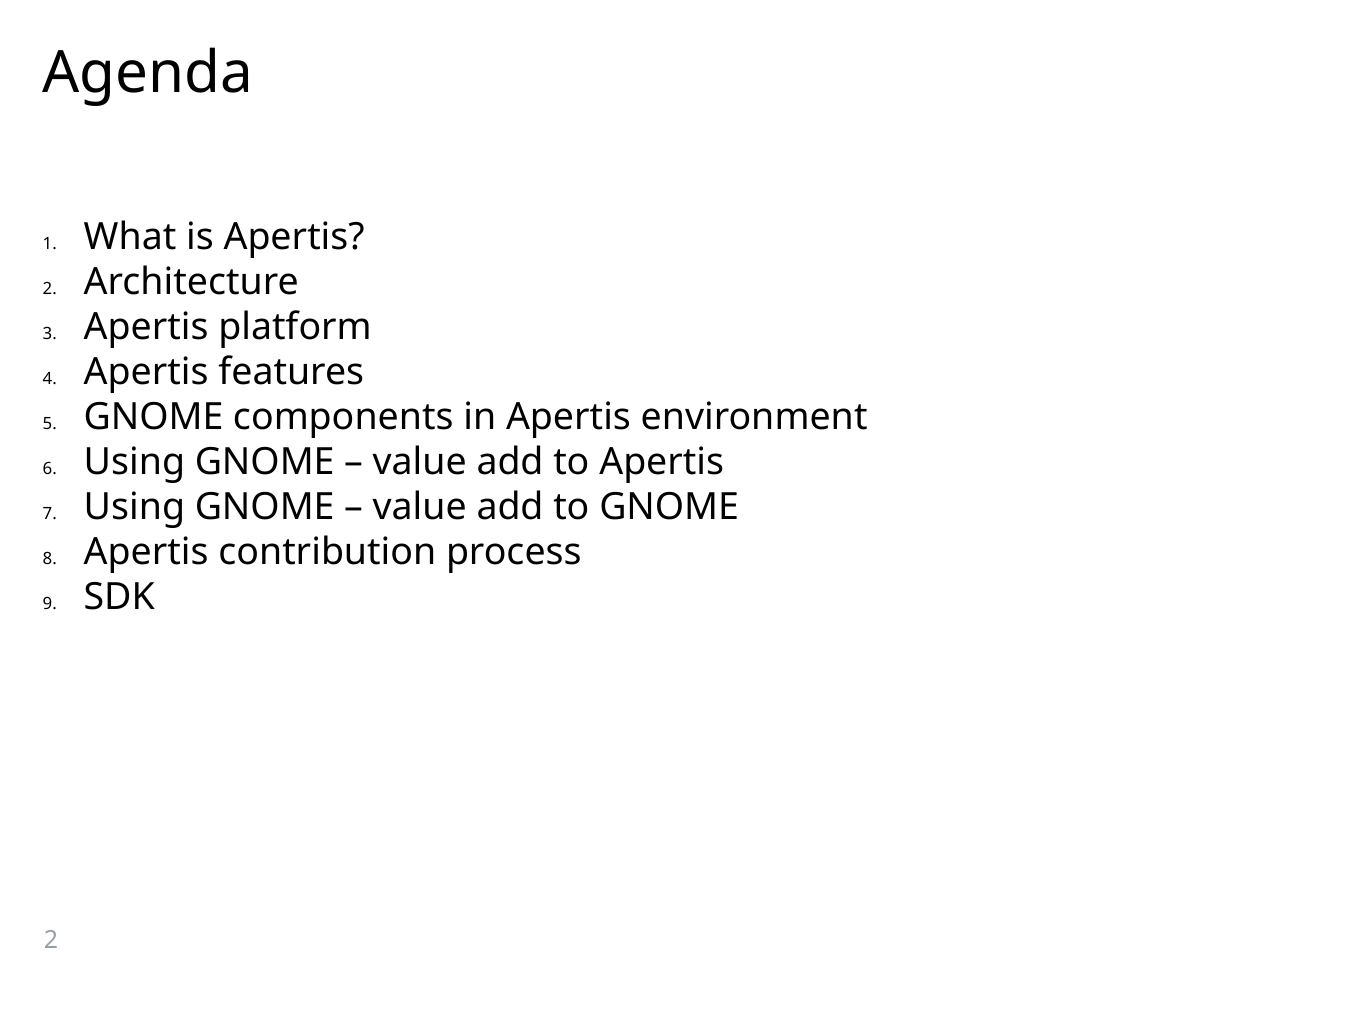

Agenda
What is Apertis?
Architecture
Apertis platform
Apertis features
GNOME components in Apertis environment
Using GNOME – value add to Apertis
Using GNOME – value add to GNOME
Apertis contribution process
SDK
2